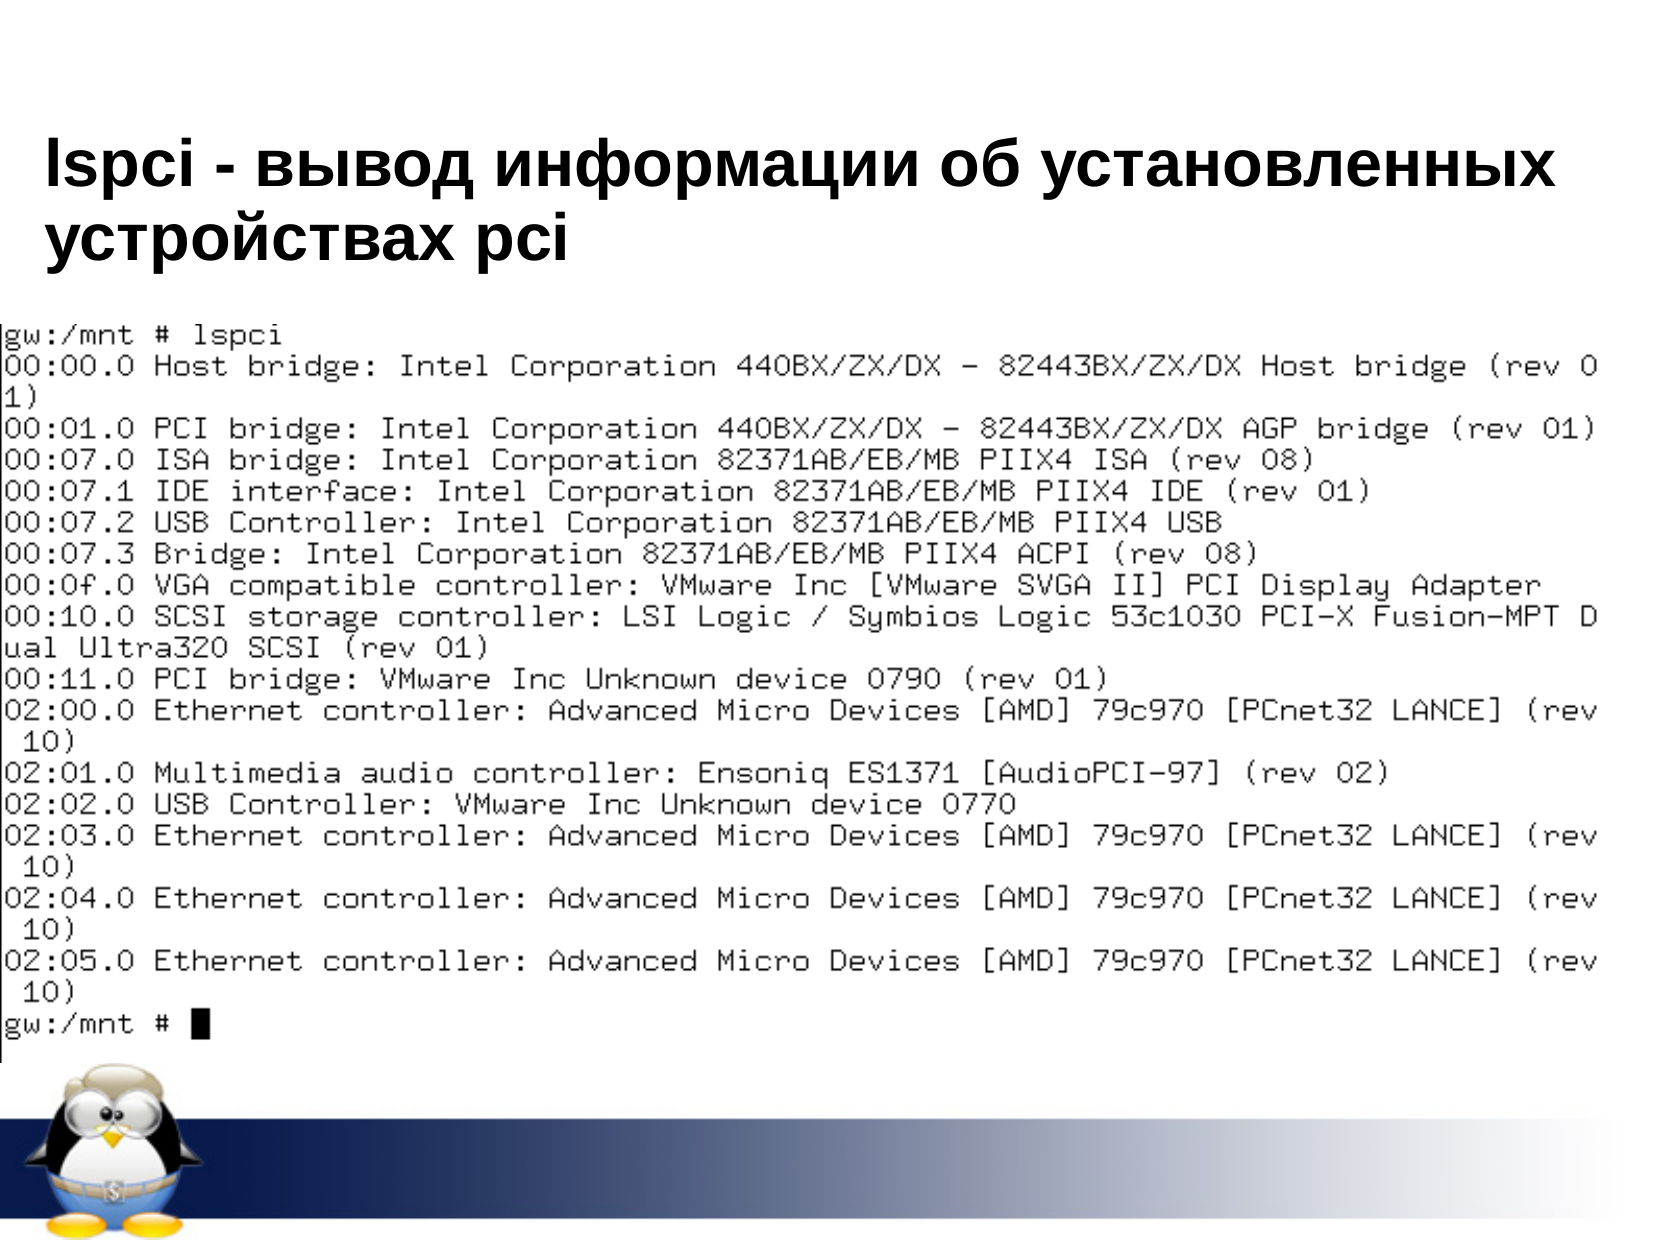

lspci - вывод информации об установленных
устройствах pci